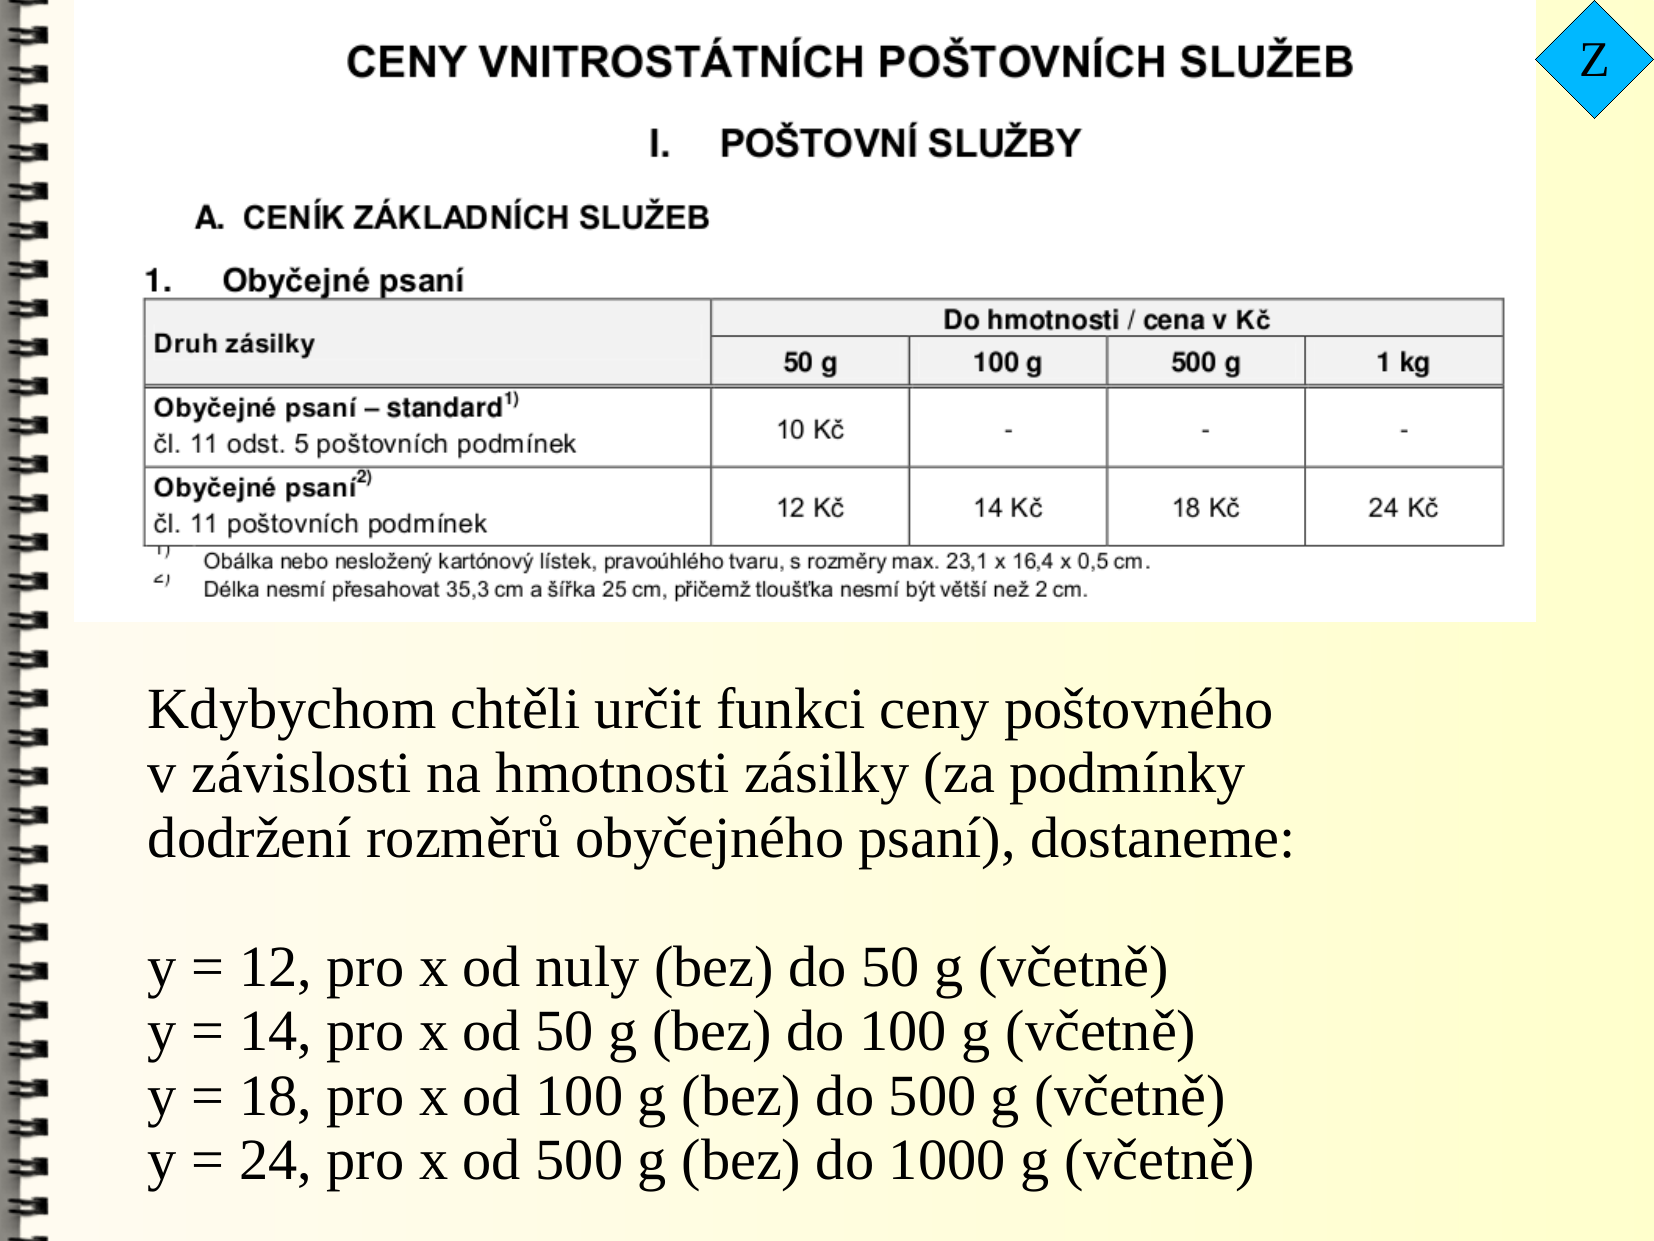

Z
Kdybychom chtěli určit funkci ceny poštovného
v závislosti na hmotnosti zásilky (za podmínky
dodržení rozměrů obyčejného psaní), dostaneme:
y = 12, pro x od nuly (bez) do 50 g (včetně)
y = 14, pro x od 50 g (bez) do 100 g (včetně)
y = 18, pro x od 100 g (bez) do 500 g (včetně)
y = 24, pro x od 500 g (bez) do 1000 g (včetně)